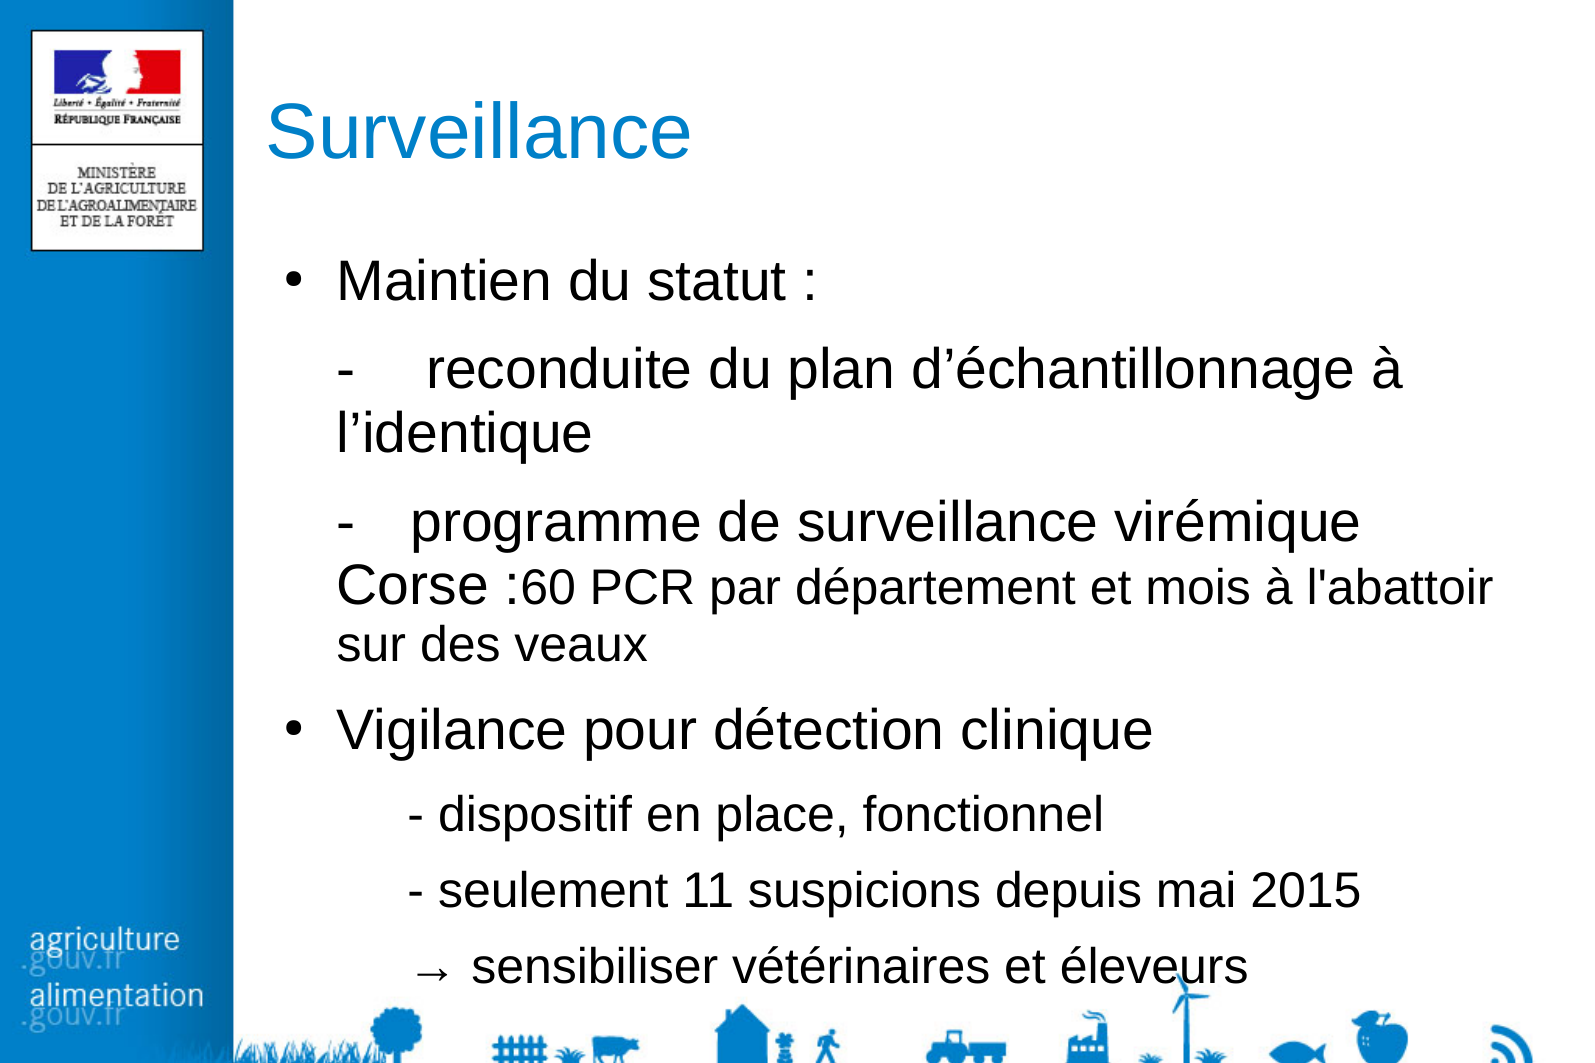

# Surveillance
Maintien du statut :
-	 reconduite du plan d’échantillonnage à l’identique
- 	programme de surveillance virémique Corse :60 PCR par département et mois à l'abattoir sur des veaux
Vigilance pour détection clinique
- dispositif en place, fonctionnel
- seulement 11 suspicions depuis mai 2015
→ sensibiliser vétérinaires et éleveurs